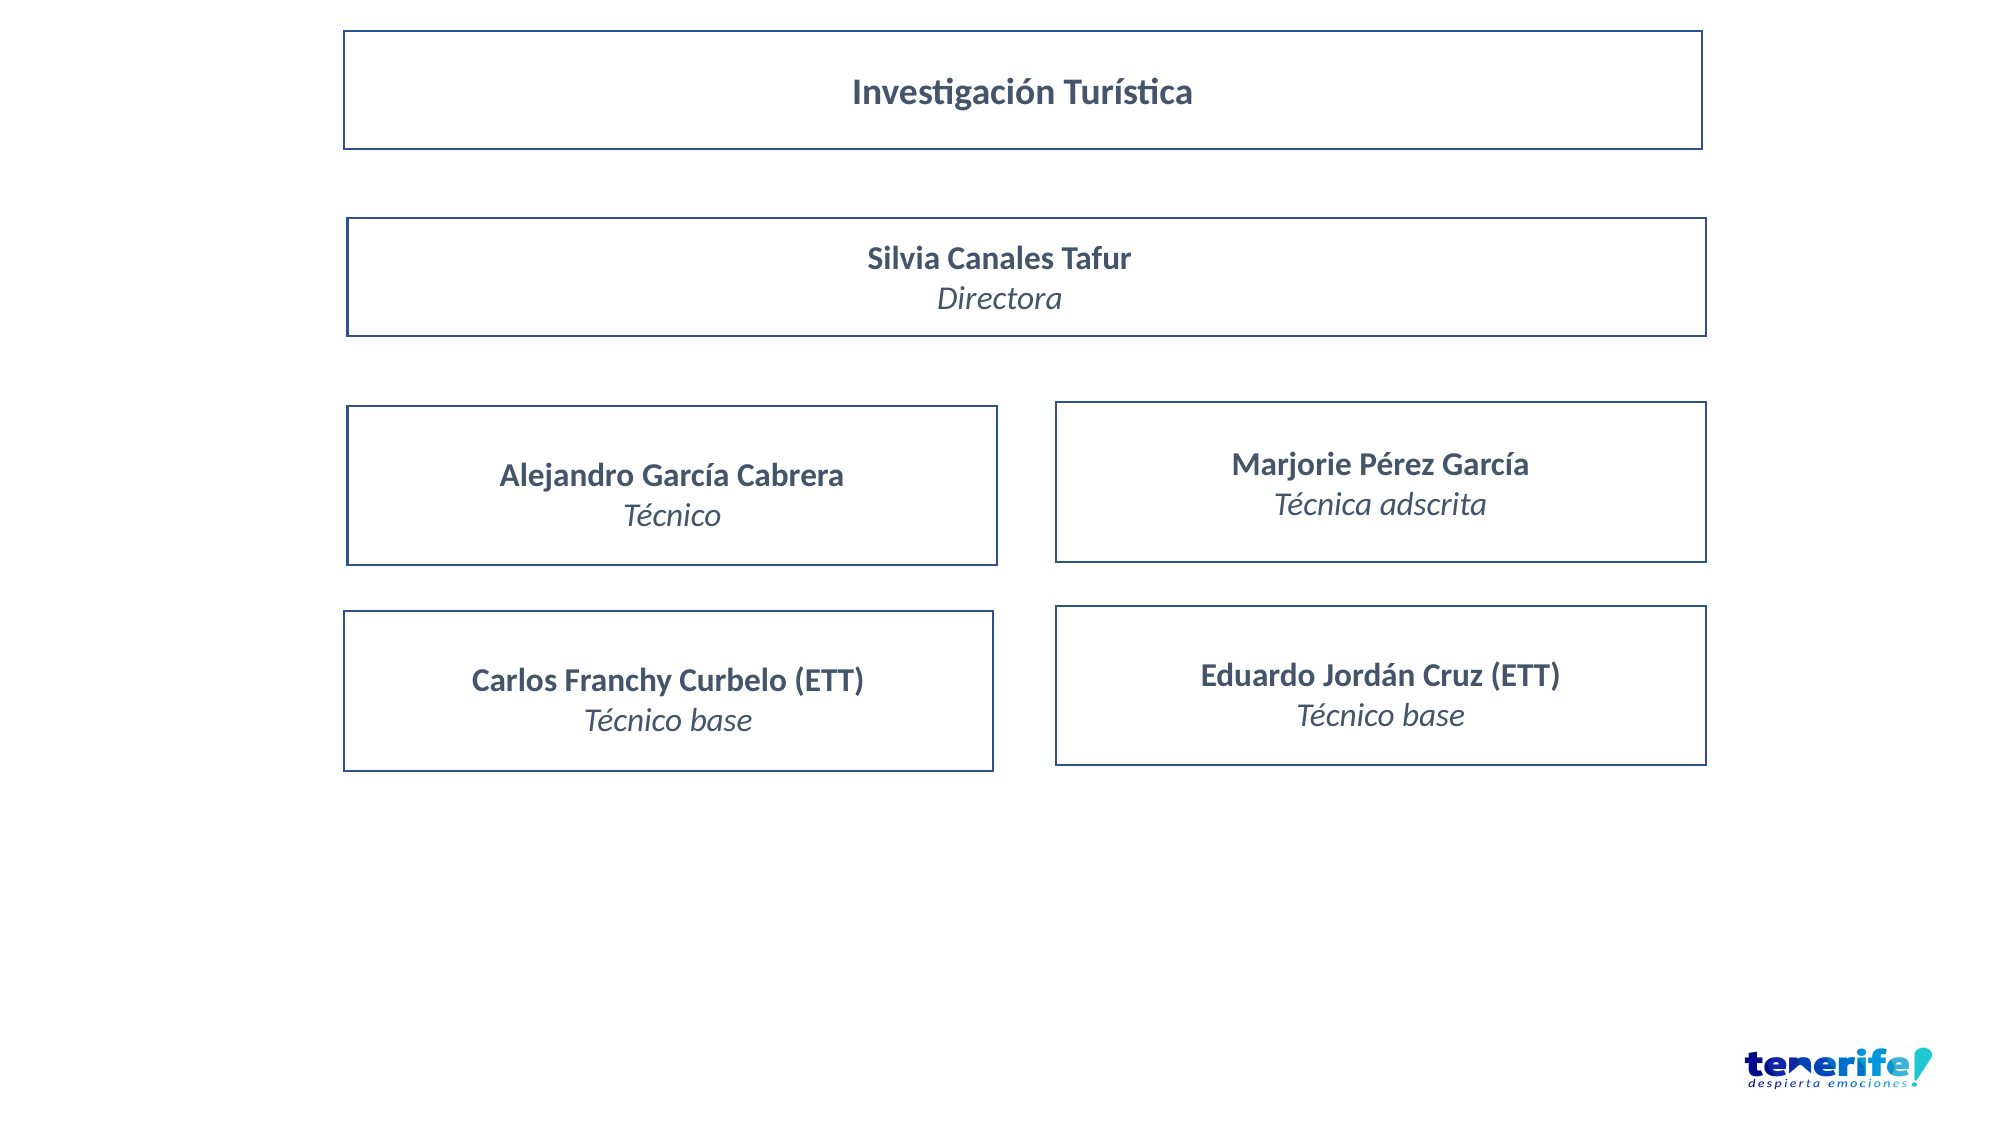

Investigación Turística
Silvia Canales Tafur
Directora
Marjorie Pérez García
Técnica adscrita
Alejandro García Cabrera
Técnico
Eduardo Jordán Cruz (ETT)
Técnico base
Carlos Franchy Curbelo (ETT)
Técnico base